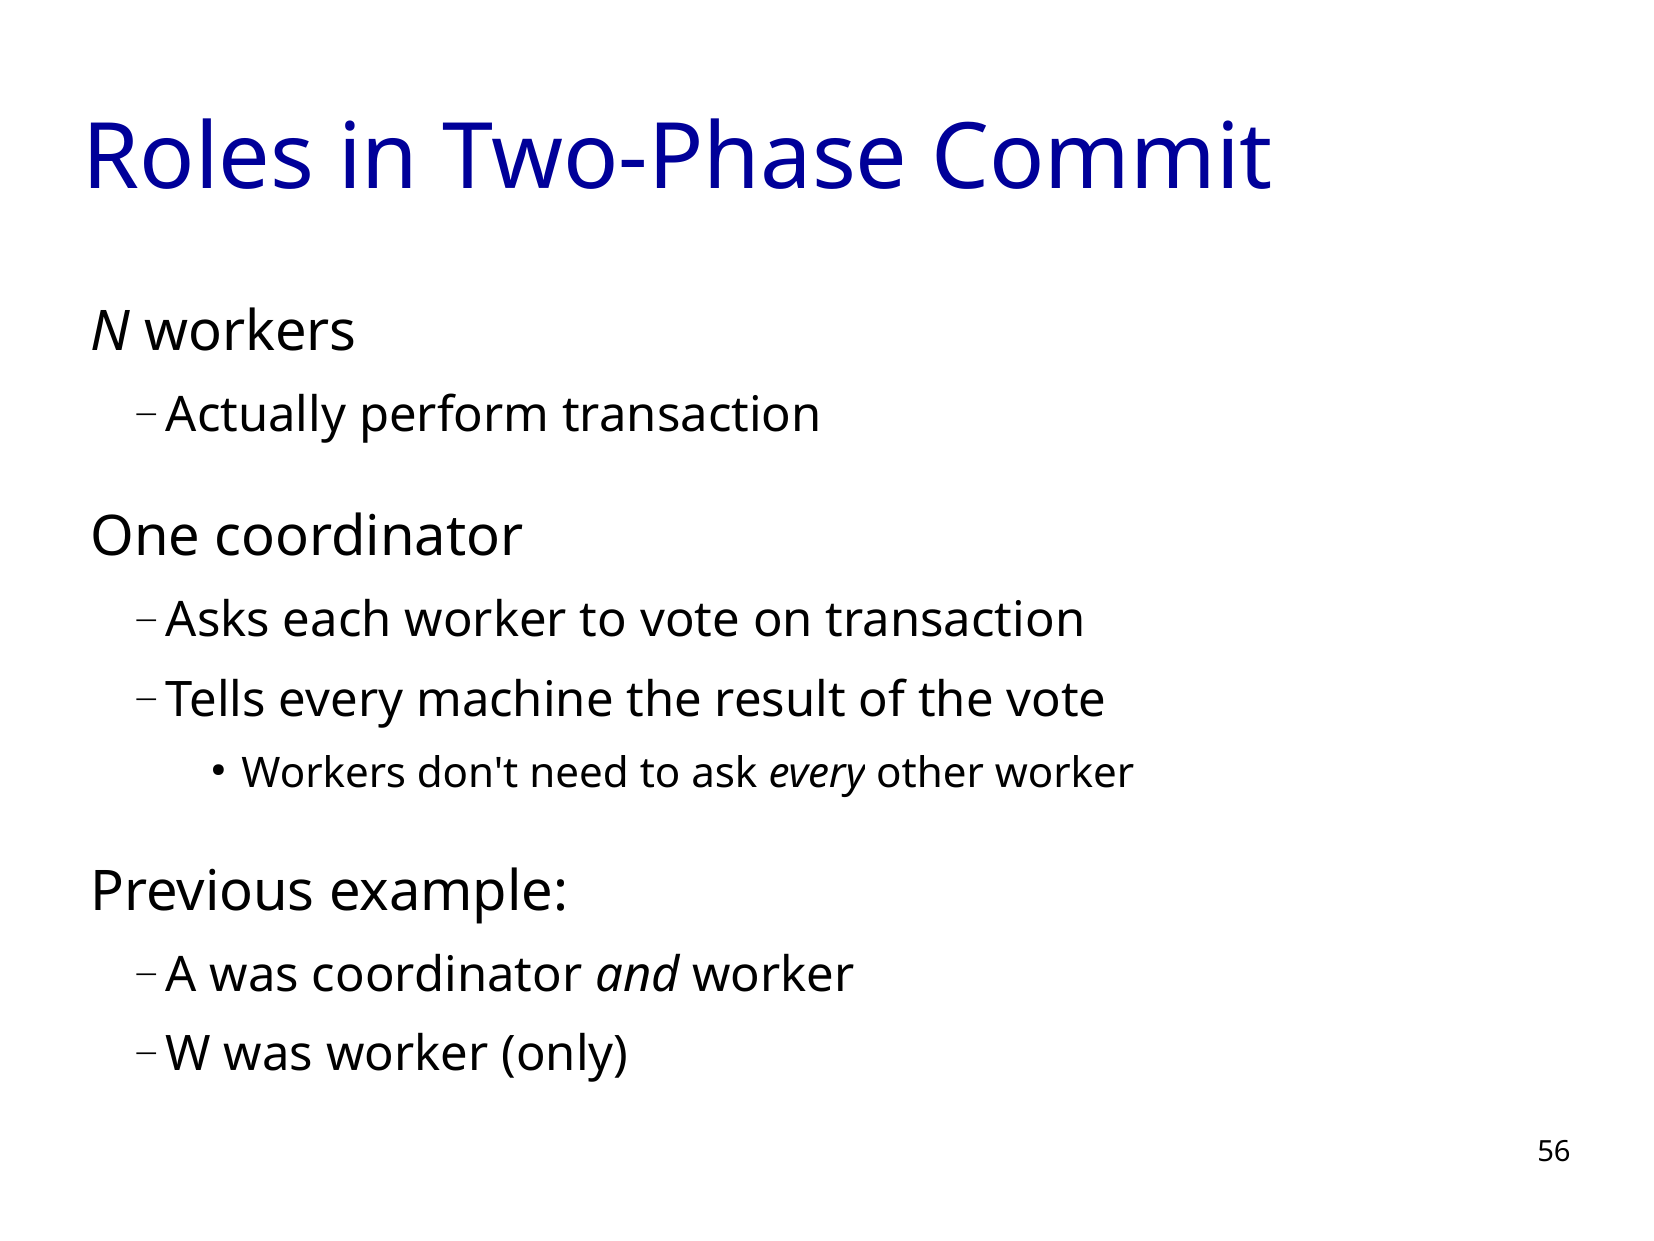

# Roles in Two-Phase Commit
N workers
Actually perform transaction
One coordinator
Asks each worker to vote on transaction
Tells every machine the result of the vote
Workers don't need to ask every other worker
Previous example:
A was coordinator and worker
W was worker (only)
56